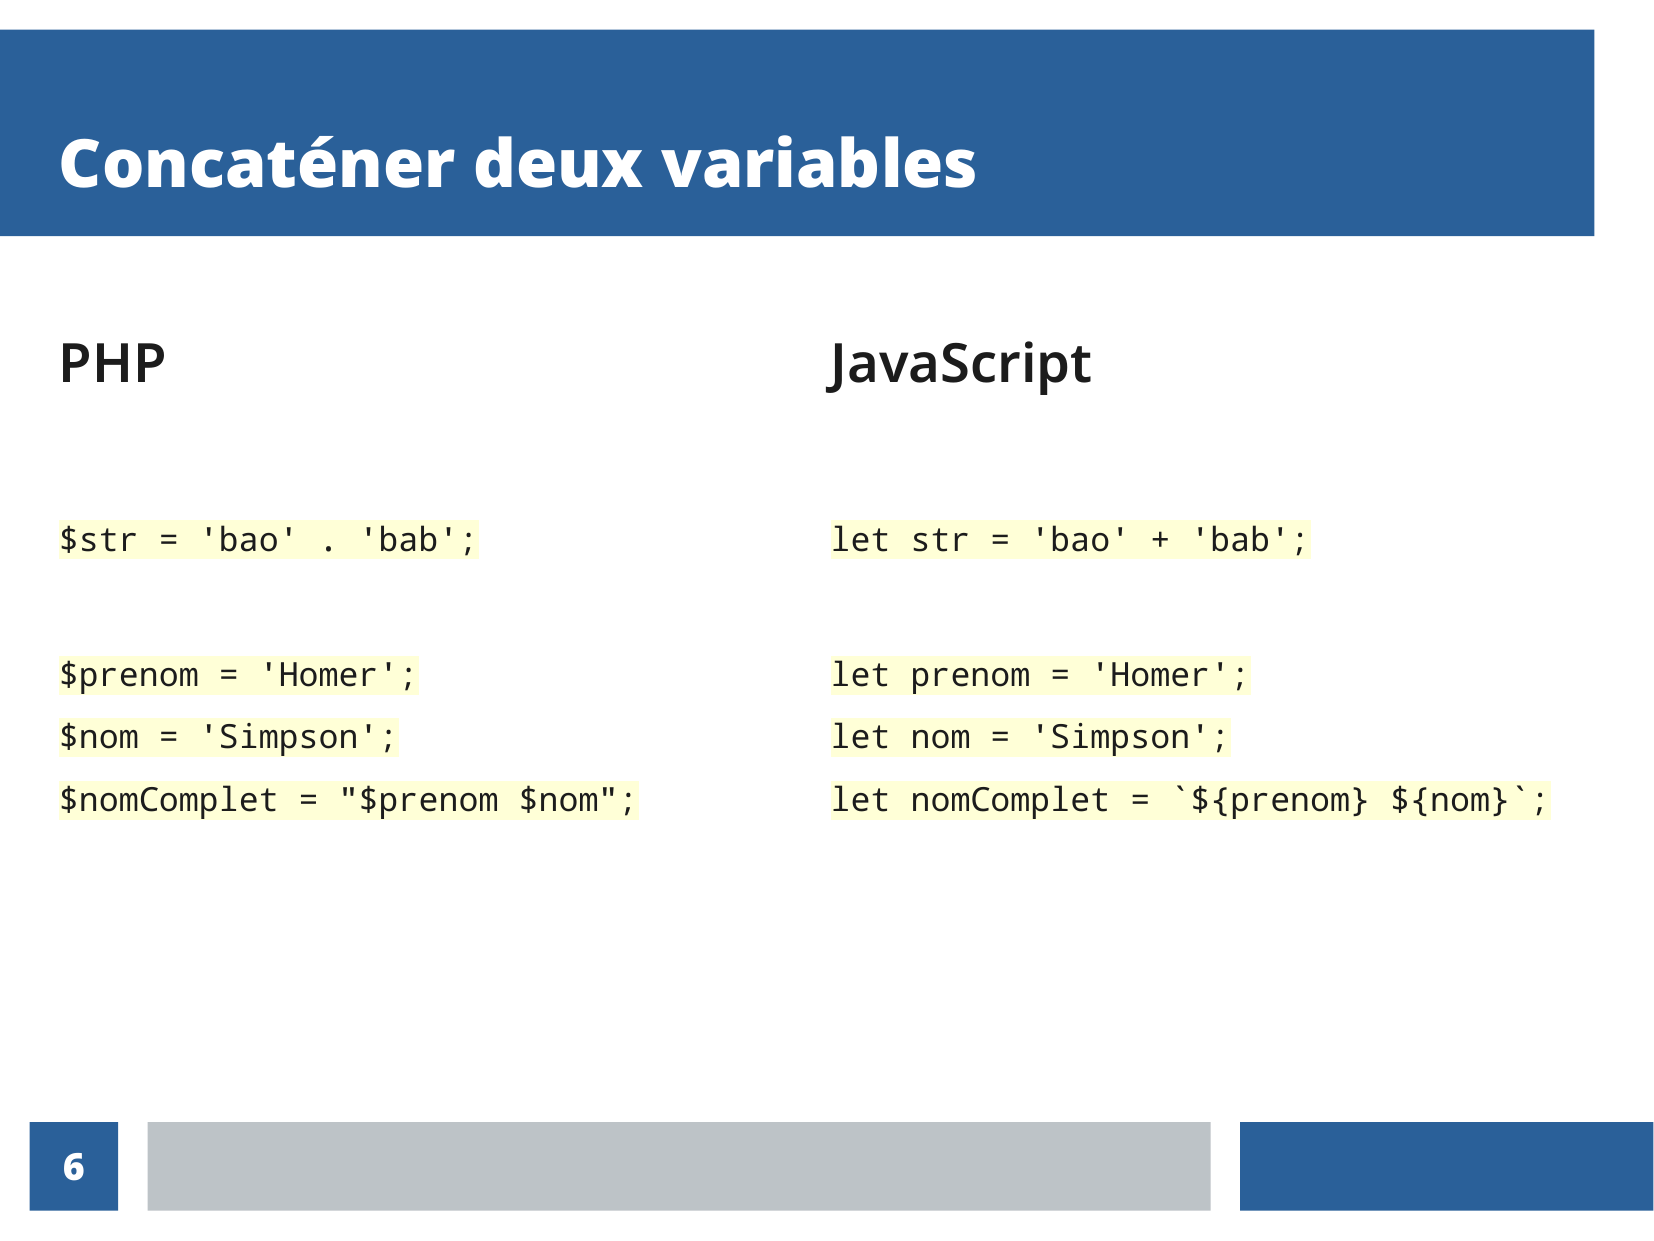

# Concaténer deux variables
PHP
$str = 'bao' . 'bab';
$prenom = 'Homer';
$nom = 'Simpson';
$nomComplet = "$prenom $nom";
JavaScript
let str = 'bao' + 'bab';
let prenom = 'Homer';
let nom = 'Simpson';
let nomComplet = `${prenom} ${nom}`;
6